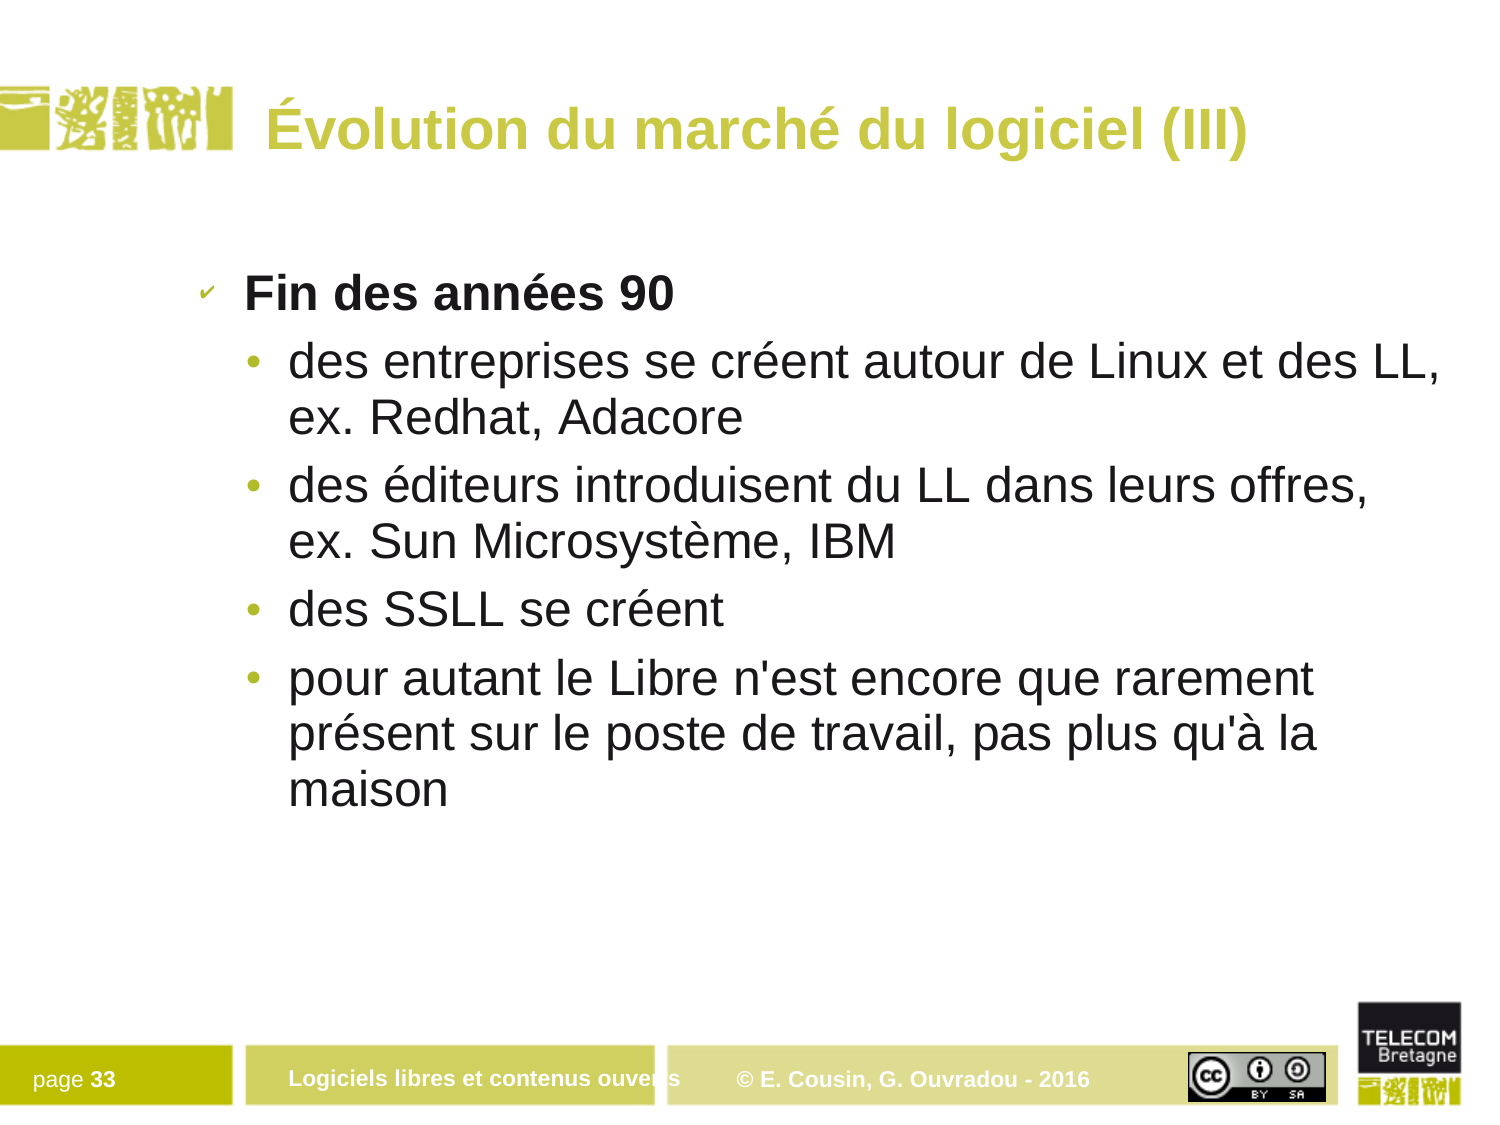

# Évolution du marché du logiciel (III)
Fin des années 90
des entreprises se créent autour de Linux et des LL, ex. Redhat, Adacore
des éditeurs introduisent du LL dans leurs offres,
ex. Sun Microsystème, IBM
des SSLL se créent
pour autant le Libre n'est encore que rarement présent sur le poste de travail, pas plus qu'à la maison
33
© E. Cousin, G. Ouvradou - 2016